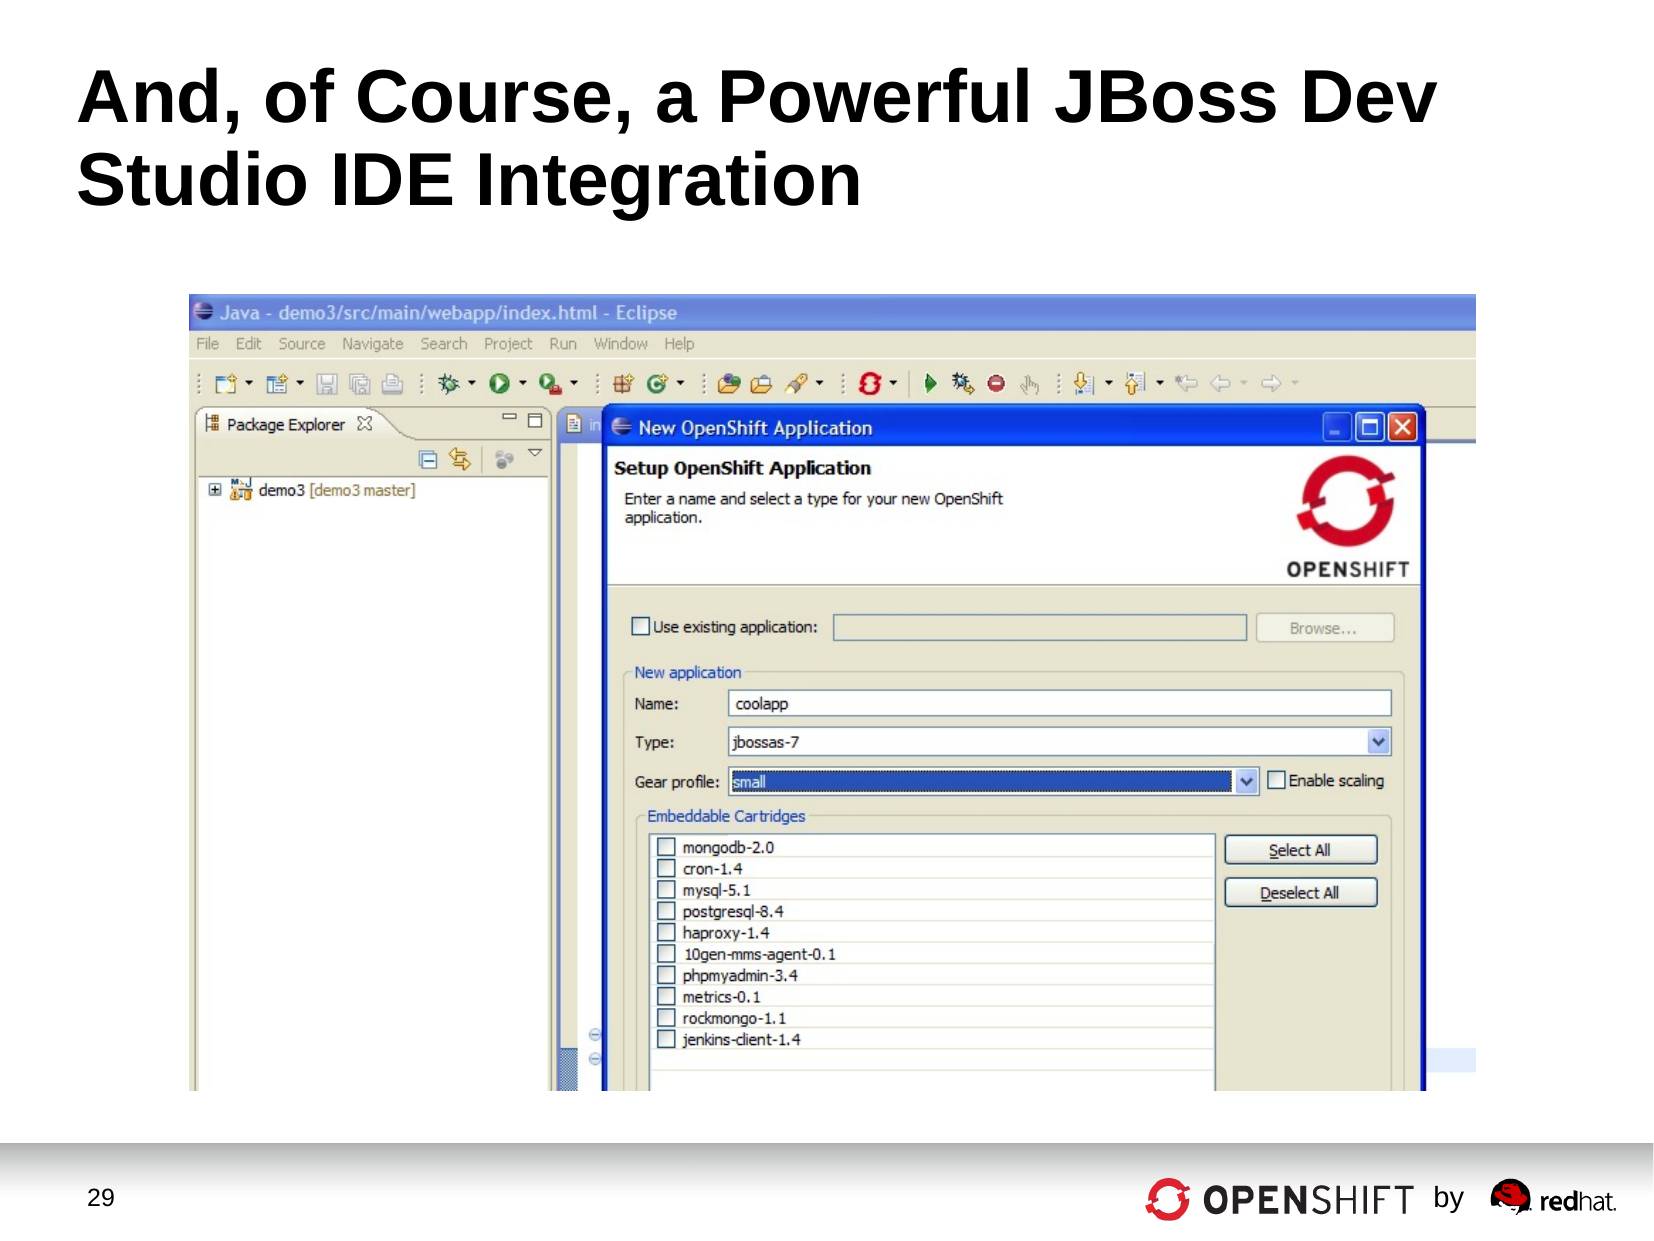

# And, of Course, a Powerful JBoss Dev Studio IDE Integration